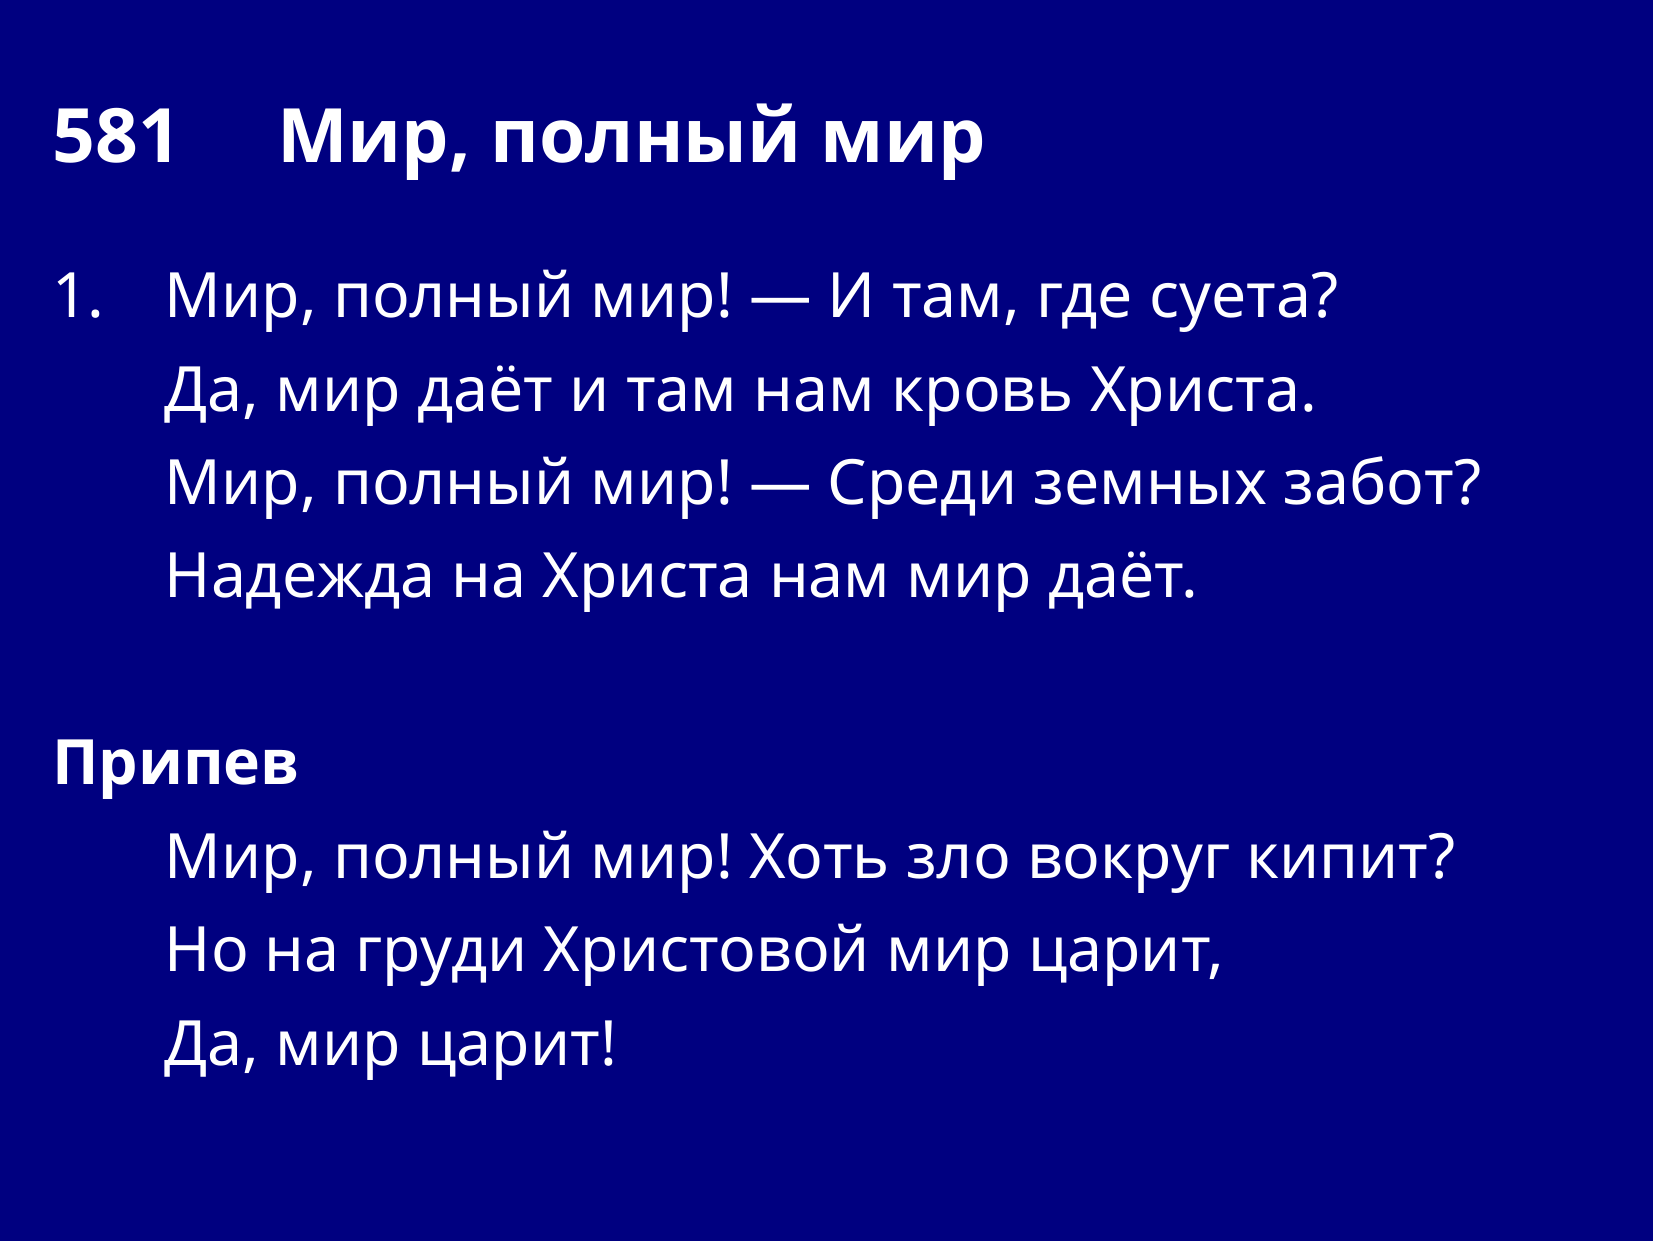

581	Мир, полный мир
1.	Мир, полный мир! — И там, где суета?
	Да, мир даёт и там нам кровь Христа.
	Мир, полный мир! — Среди земных забот?
	Надежда на Христа нам мир даёт.
Припев
	Мир, полный мир! Хоть зло вокруг кипит?
	Но на груди Христовой мир царит,
	Да, мир царит!